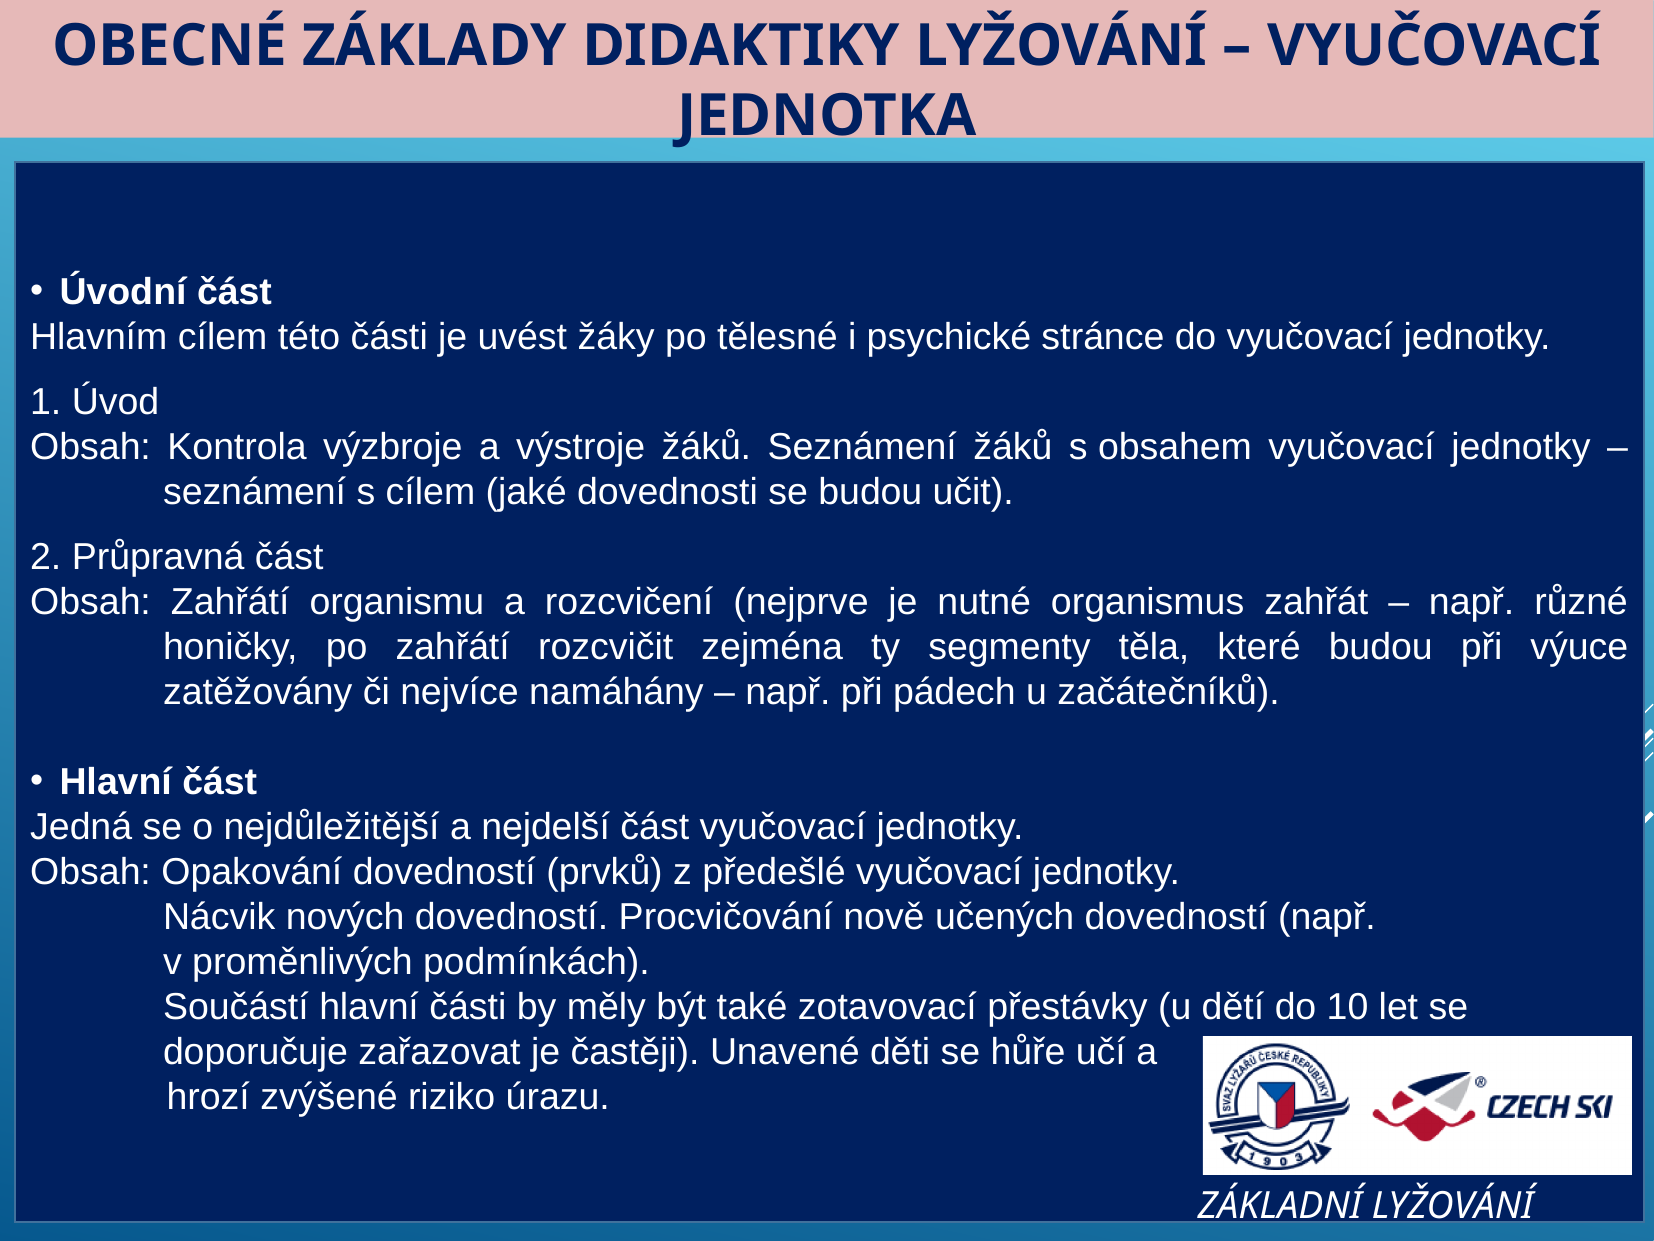

# Obecné základy didaktiky lyžování – vyučovací jednotka
Úvodní část
Hlavním cílem této části je uvést žáky po tělesné i psychické stránce do vyučovací jednotky.
1. Úvod
Obsah: Kontrola výzbroje a výstroje žáků. Seznámení žáků s obsahem vyučovací jednotky – seznámení s cílem (jaké dovednosti se budou učit).
2. Průpravná část
Obsah: Zahřátí organismu a rozcvičení (nejprve je nutné organismus zahřát – např. různé honičky, po zahřátí rozcvičit zejména ty segmenty těla, které budou při výuce zatěžovány či nejvíce namáhány – např. při pádech u začátečníků).
Hlavní část
Jedná se o nejdůležitější a nejdelší část vyučovací jednotky.
Obsah: Opakování dovedností (prvků) z předešlé vyučovací jednotky.
	Nácvik nových dovedností. Procvičování nově učených dovedností (např. v proměnlivých podmínkách).
	Součástí hlavní části by měly být také zotavovací přestávky (u dětí do 10 let se doporučuje zařazovat je častěji). Unavené děti se hůře učí a
 hrozí zvýšené riziko úrazu.
ZÁKLADNÍ LYŽOVÁNÍ